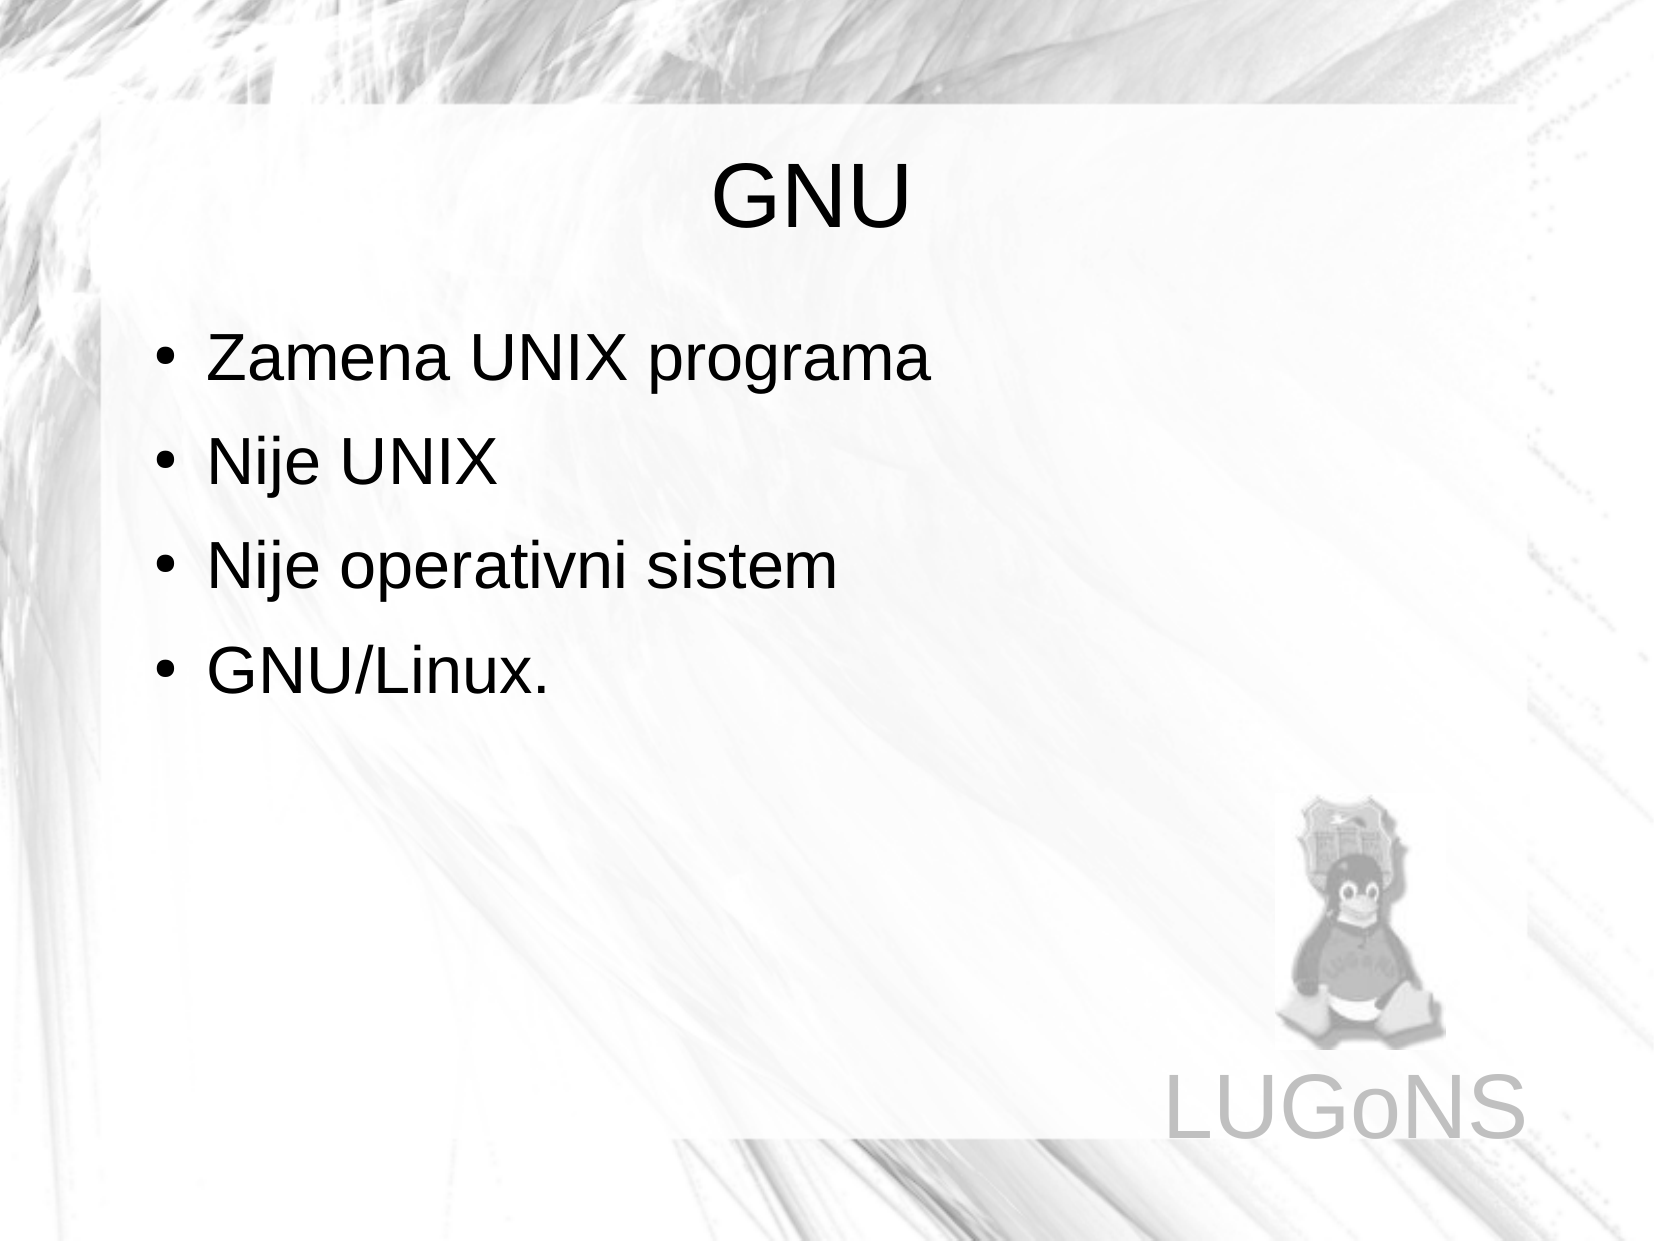

# GNU
Zamena UNIX programa
Nije UNIX
Nije operativni sistem
GNU/Linux.
LUGoNS